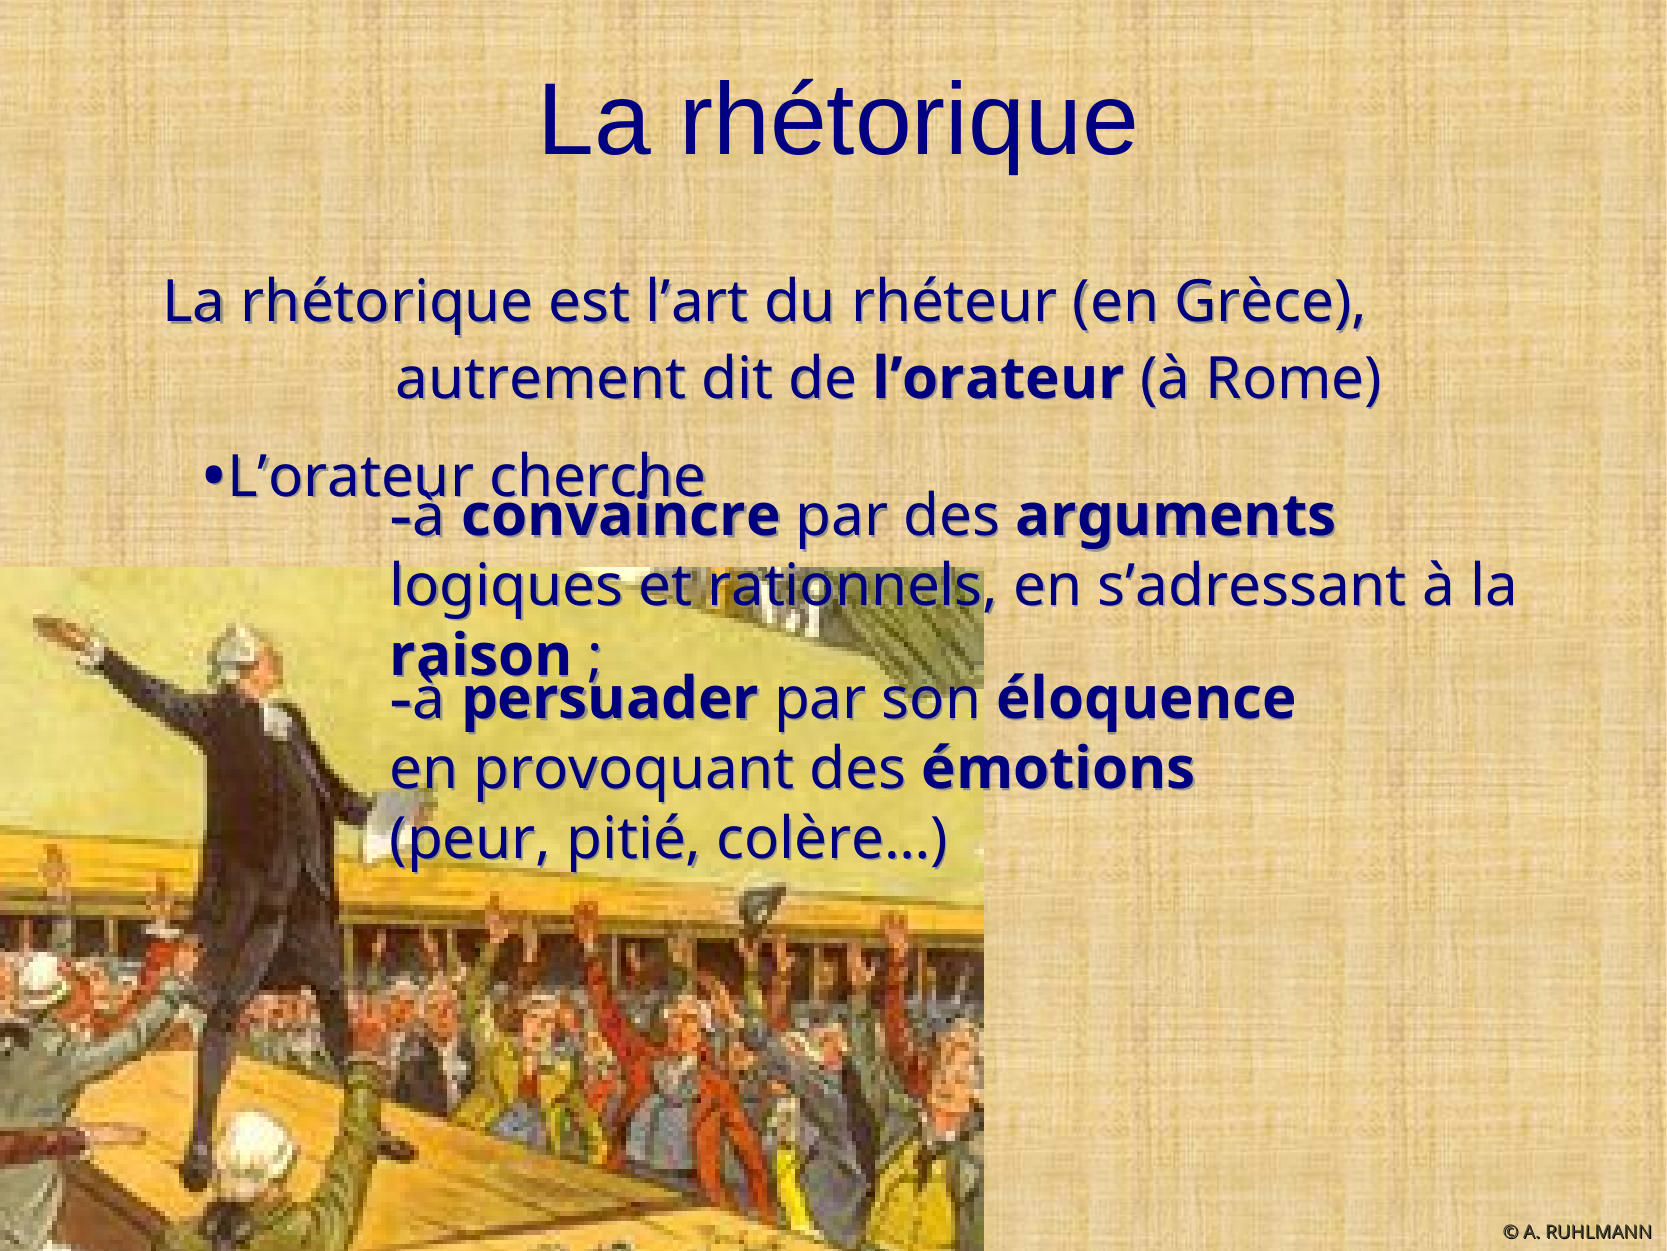

# La rhétorique
La rhétorique est l’art du rhéteur (en Grèce),
autrement dit de l’orateur (à Rome)
L’orateur cherche
à convaincre par des arguments logiques et rationnels, en s’adressant à la raison ;
à persuader par son éloquence
en provoquant des émotions
(peur, pitié, colère…)
© A. RUHLMANN